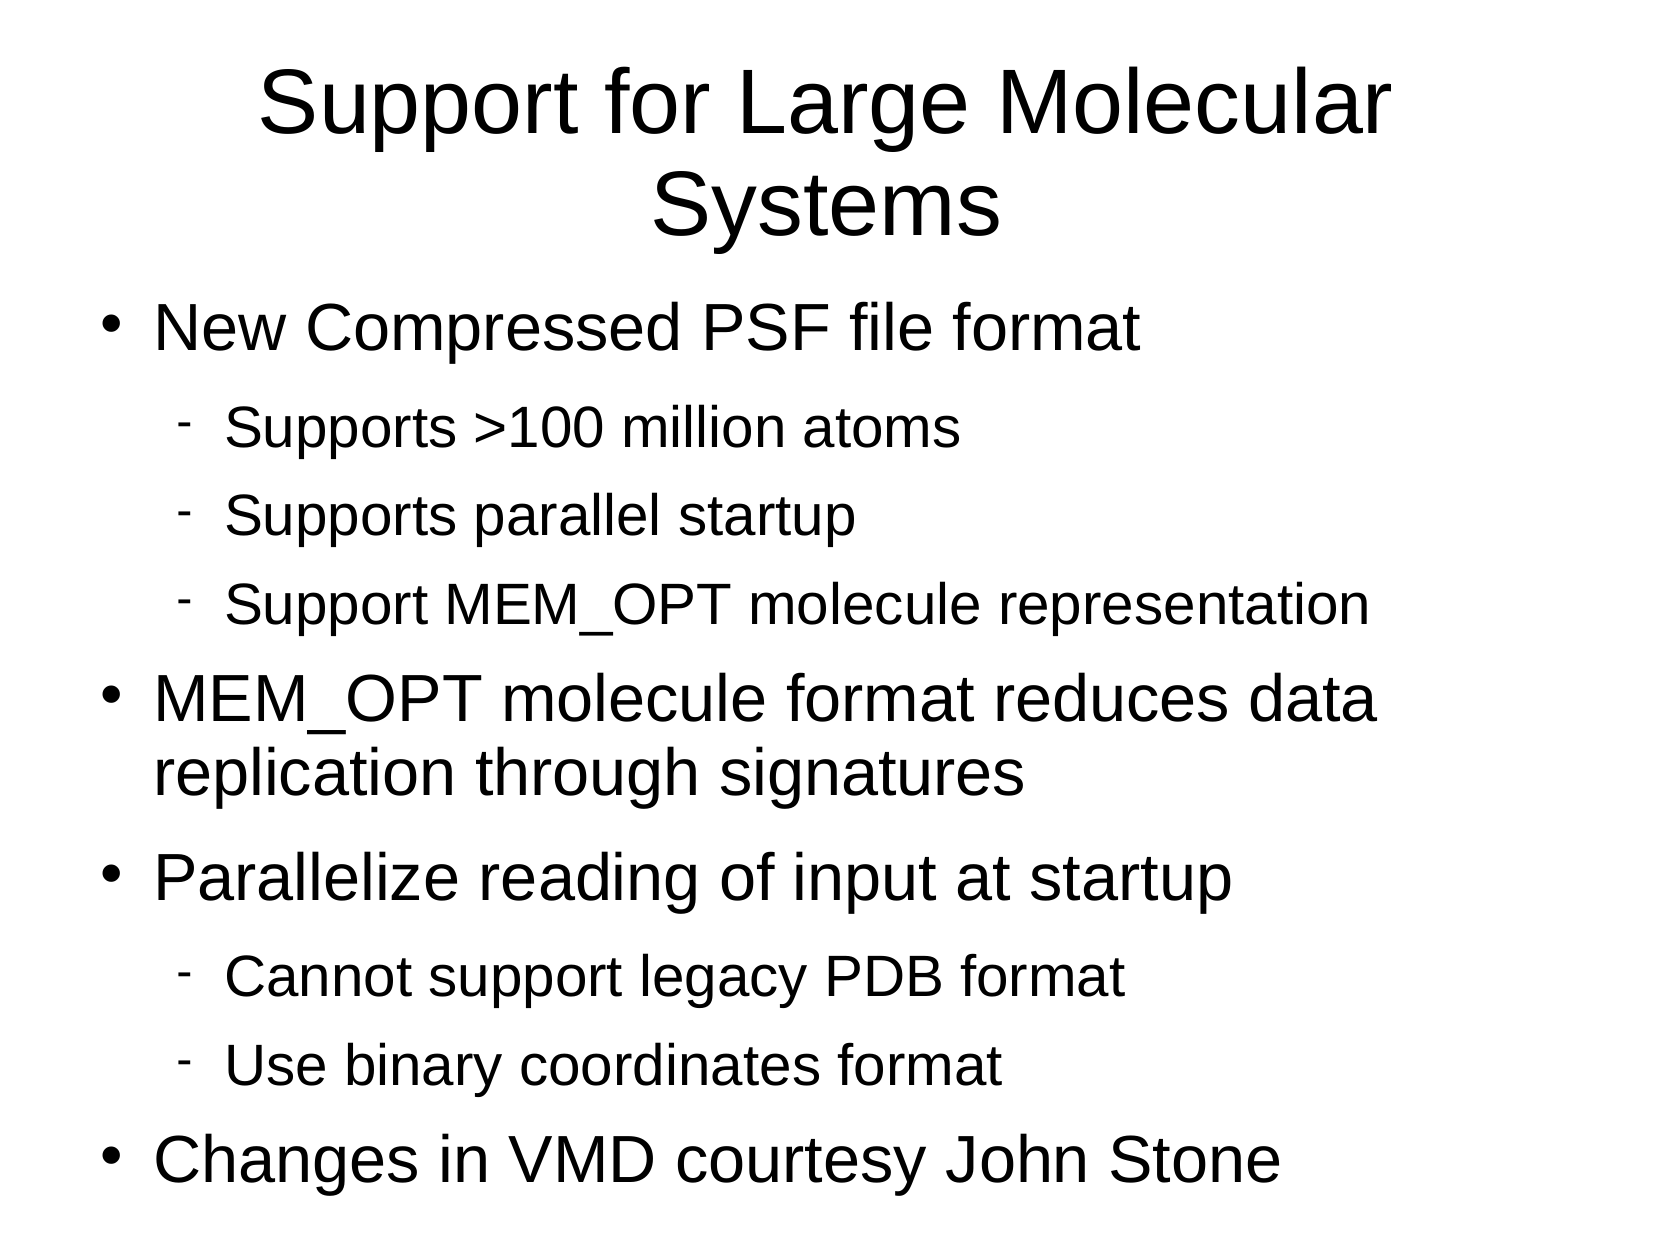

# Support for Large Molecular Systems
New Compressed PSF file format
Supports >100 million atoms
Supports parallel startup
Support MEM_OPT molecule representation
MEM_OPT molecule format reduces data replication through signatures
Parallelize reading of input at startup
Cannot support legacy PDB format
Use binary coordinates format
Changes in VMD courtesy John Stone